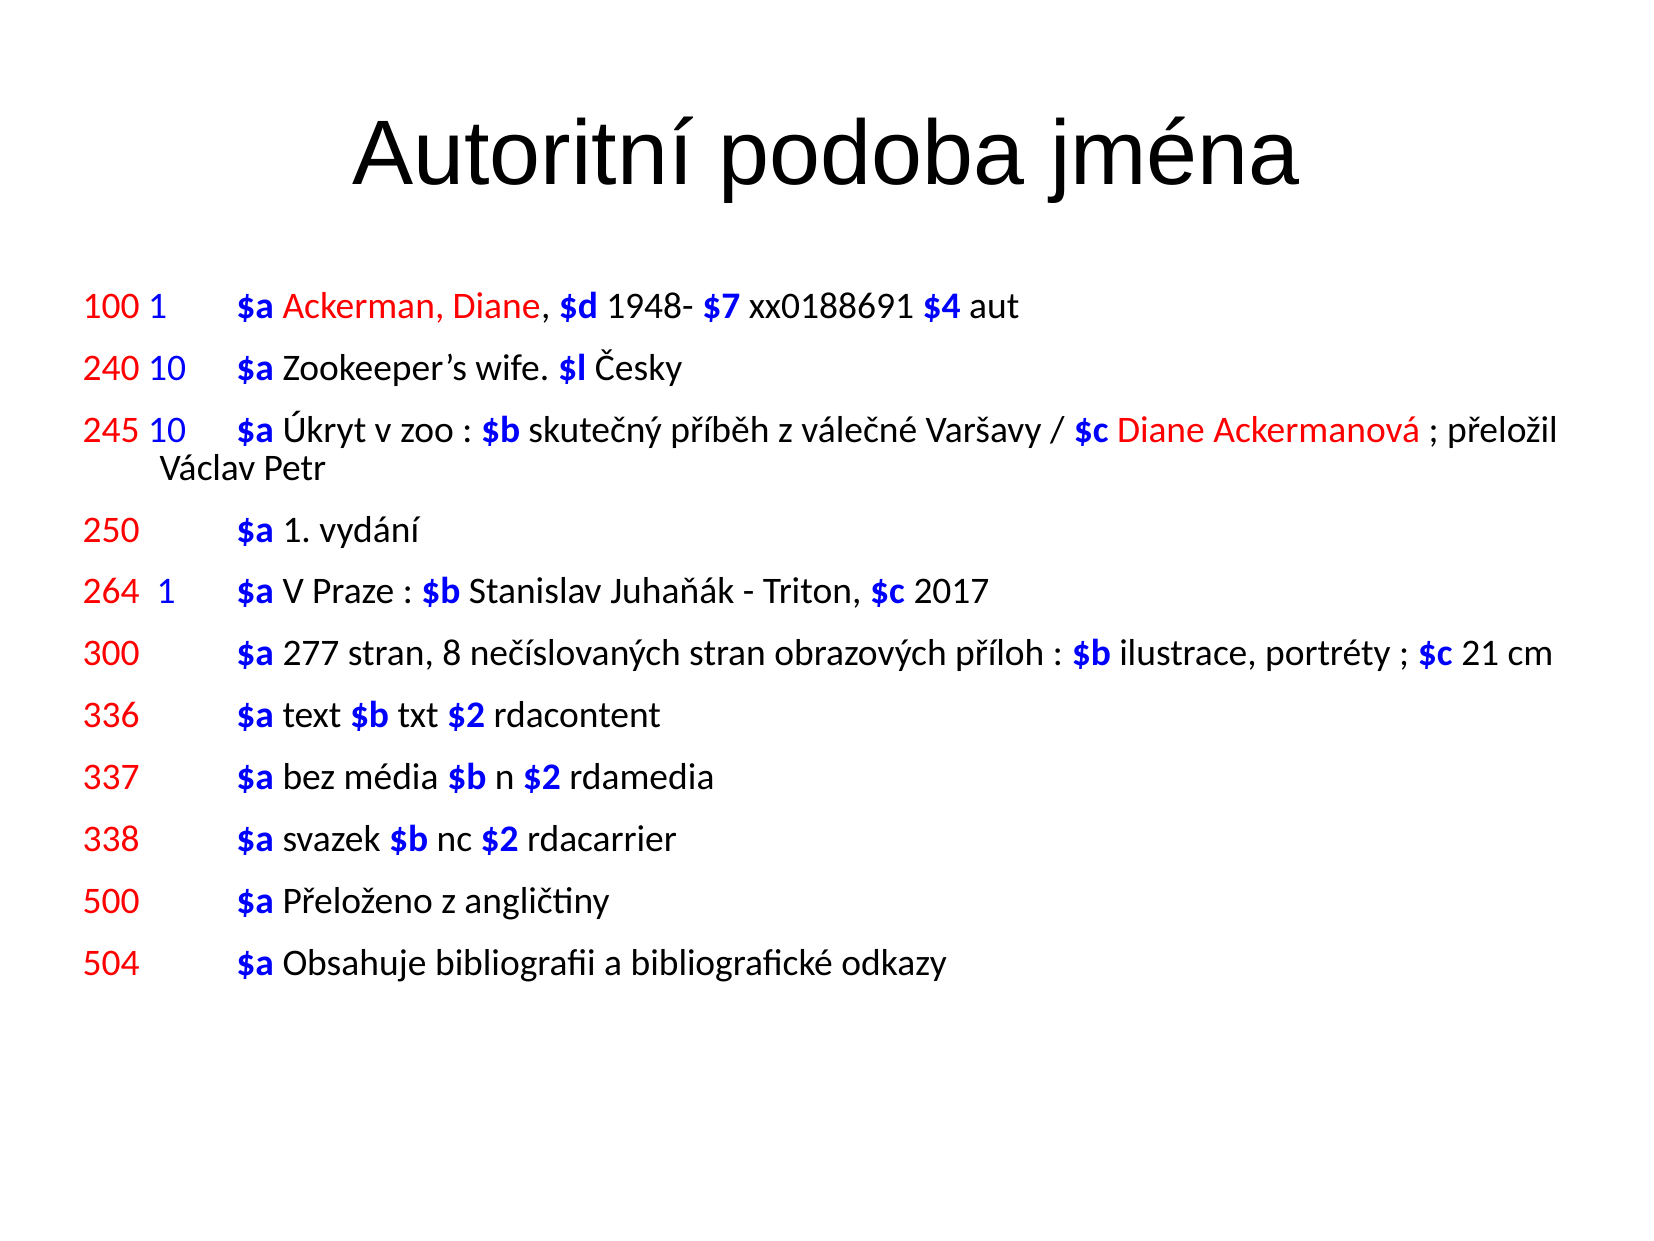

# Autoritní podoba jména
100 1 	$a Ackerman, Diane, $d 1948- $7 xx0188691 $4 aut
240 10	$a Zookeeper’s wife. $l Česky
245 10	$a Úkryt v zoo : $b skutečný příběh z válečné Varšavy / $c Diane Ackermanová ; přeložil Václav Petr
250 	$a 1. vydání
264 1	$a V Praze : $b Stanislav Juhaňák - Triton, $c 2017
300 	$a 277 stran, 8 nečíslovaných stran obrazových příloh : $b ilustrace, portréty ; $c 21 cm
336 	$a text $b txt $2 rdacontent
337 	$a bez média $b n $2 rdamedia
338 	$a svazek $b nc $2 rdacarrier
500 	$a Přeloženo z angličtiny
504 	$a Obsahuje bibliografii a bibliografické odkazy